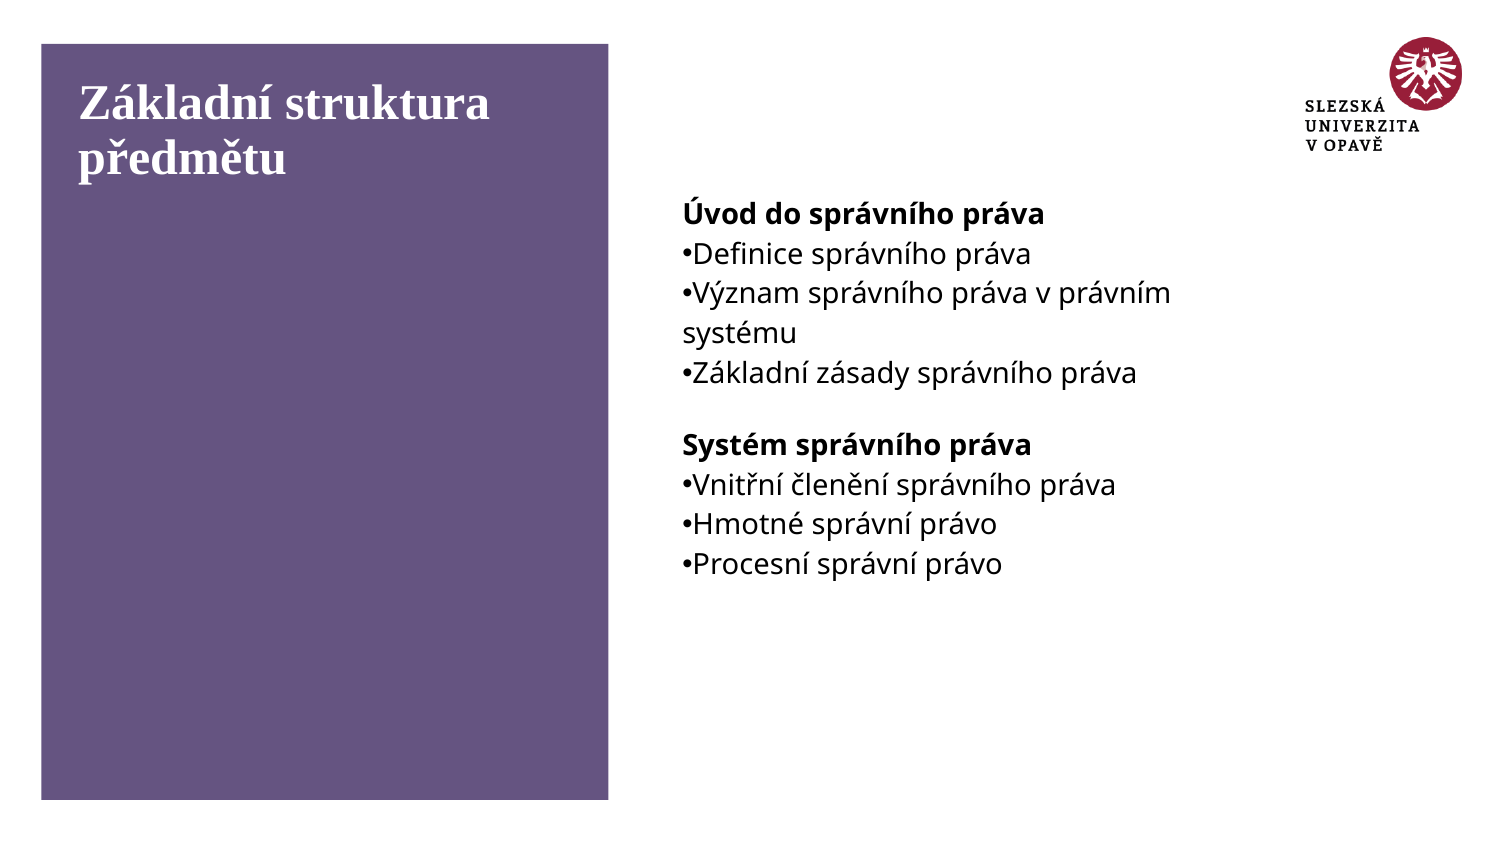

Základní struktura předmětu
Úvod do správního práva
Definice správního práva
Význam správního práva v právním systému
Základní zásady správního práva
Systém správního práva
Vnitřní členění správního práva
Hmotné správní právo
Procesní správní právo